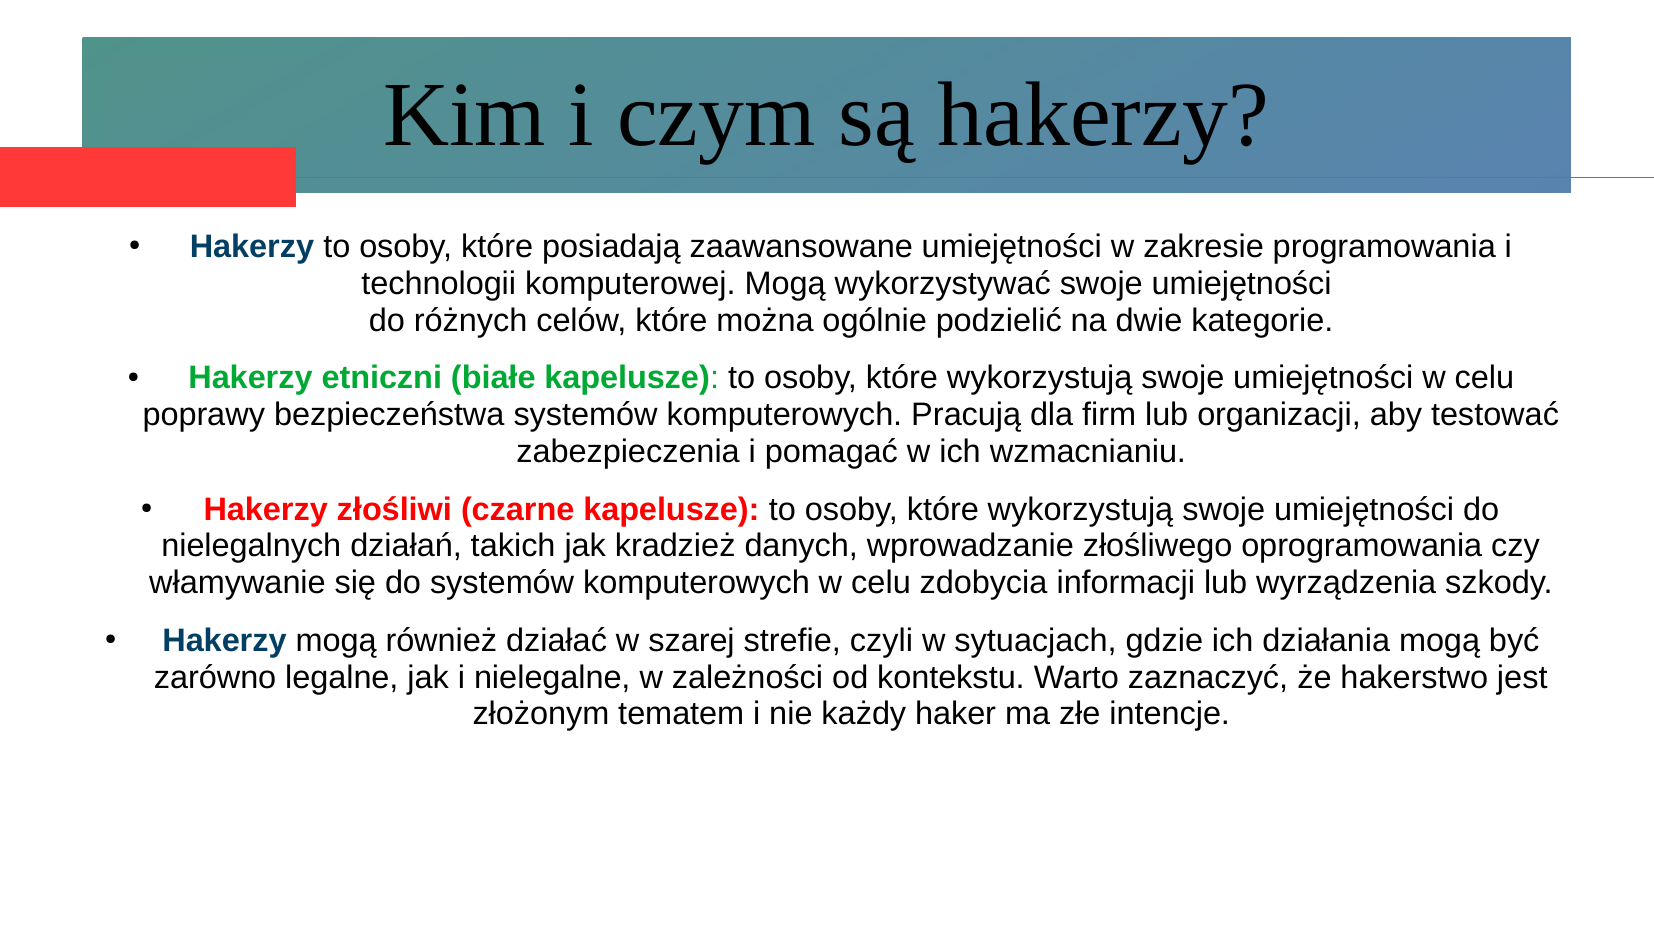

# Kim i czym są hakerzy?
Hakerzy to osoby, które posiadają zaawansowane umiejętności w zakresie programowania i technologii komputerowej. Mogą wykorzystywać swoje umiejętności
do różnych celów, które można ogólnie podzielić na dwie kategorie.
Hakerzy etniczni (białe kapelusze): to osoby, które wykorzystują swoje umiejętności w celu poprawy bezpieczeństwa systemów komputerowych. Pracują dla firm lub organizacji, aby testować zabezpieczenia i pomagać w ich wzmacnianiu.
Hakerzy złośliwi (czarne kapelusze): to osoby, które wykorzystują swoje umiejętności do nielegalnych działań, takich jak kradzież danych, wprowadzanie złośliwego oprogramowania czy włamywanie się do systemów komputerowych w celu zdobycia informacji lub wyrządzenia szkody.
Hakerzy mogą również działać w szarej strefie, czyli w sytuacjach, gdzie ich działania mogą być zarówno legalne, jak i nielegalne, w zależności od kontekstu. Warto zaznaczyć, że hakerstwo jest złożonym tematem i nie każdy haker ma złe intencje.